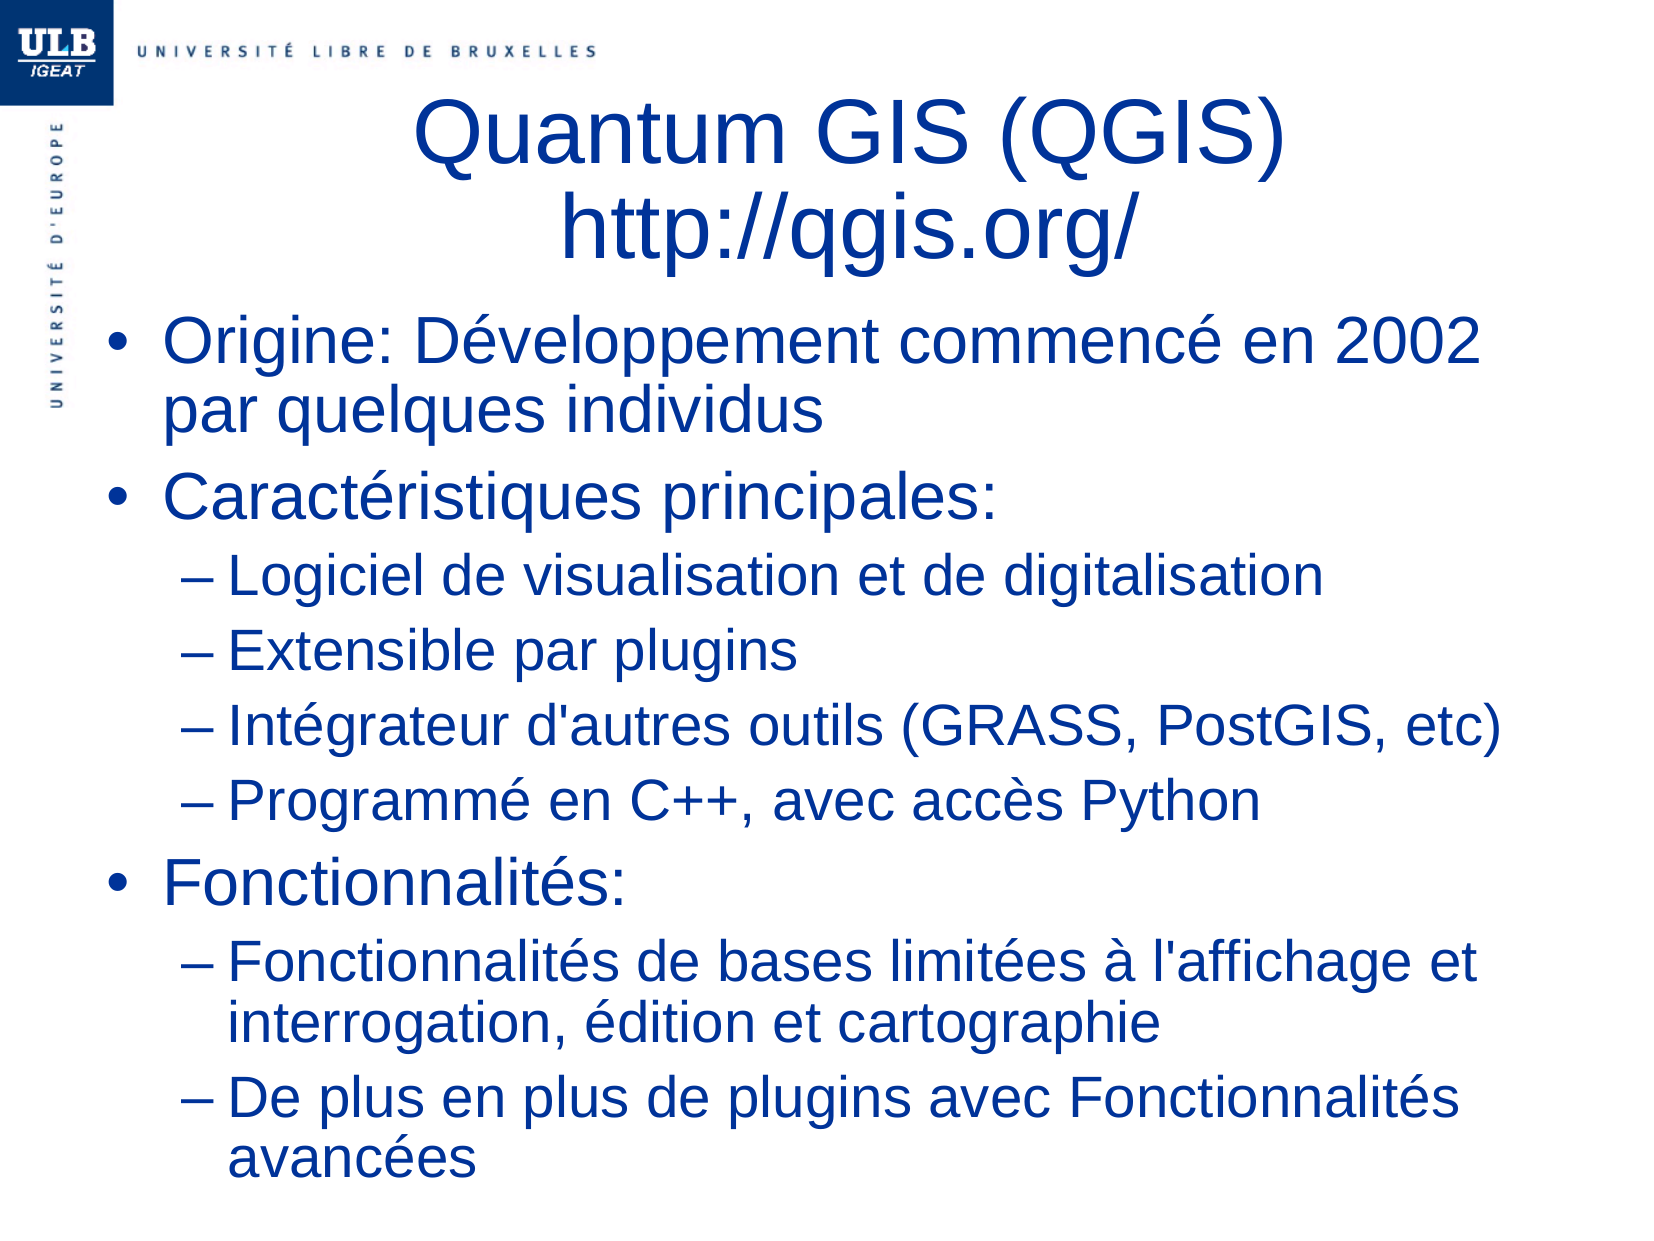

# Quantum GIS (QGIS) http://qgis.org/
Origine: Développement commencé en 2002 par quelques individus
Caractéristiques principales:
Logiciel de visualisation et de digitalisation
Extensible par plugins
Intégrateur d'autres outils (GRASS, PostGIS, etc)
Programmé en C++, avec accès Python
Fonctionnalités:
Fonctionnalités de bases limitées à l'affichage et interrogation, édition et cartographie
De plus en plus de plugins avec Fonctionnalités avancées